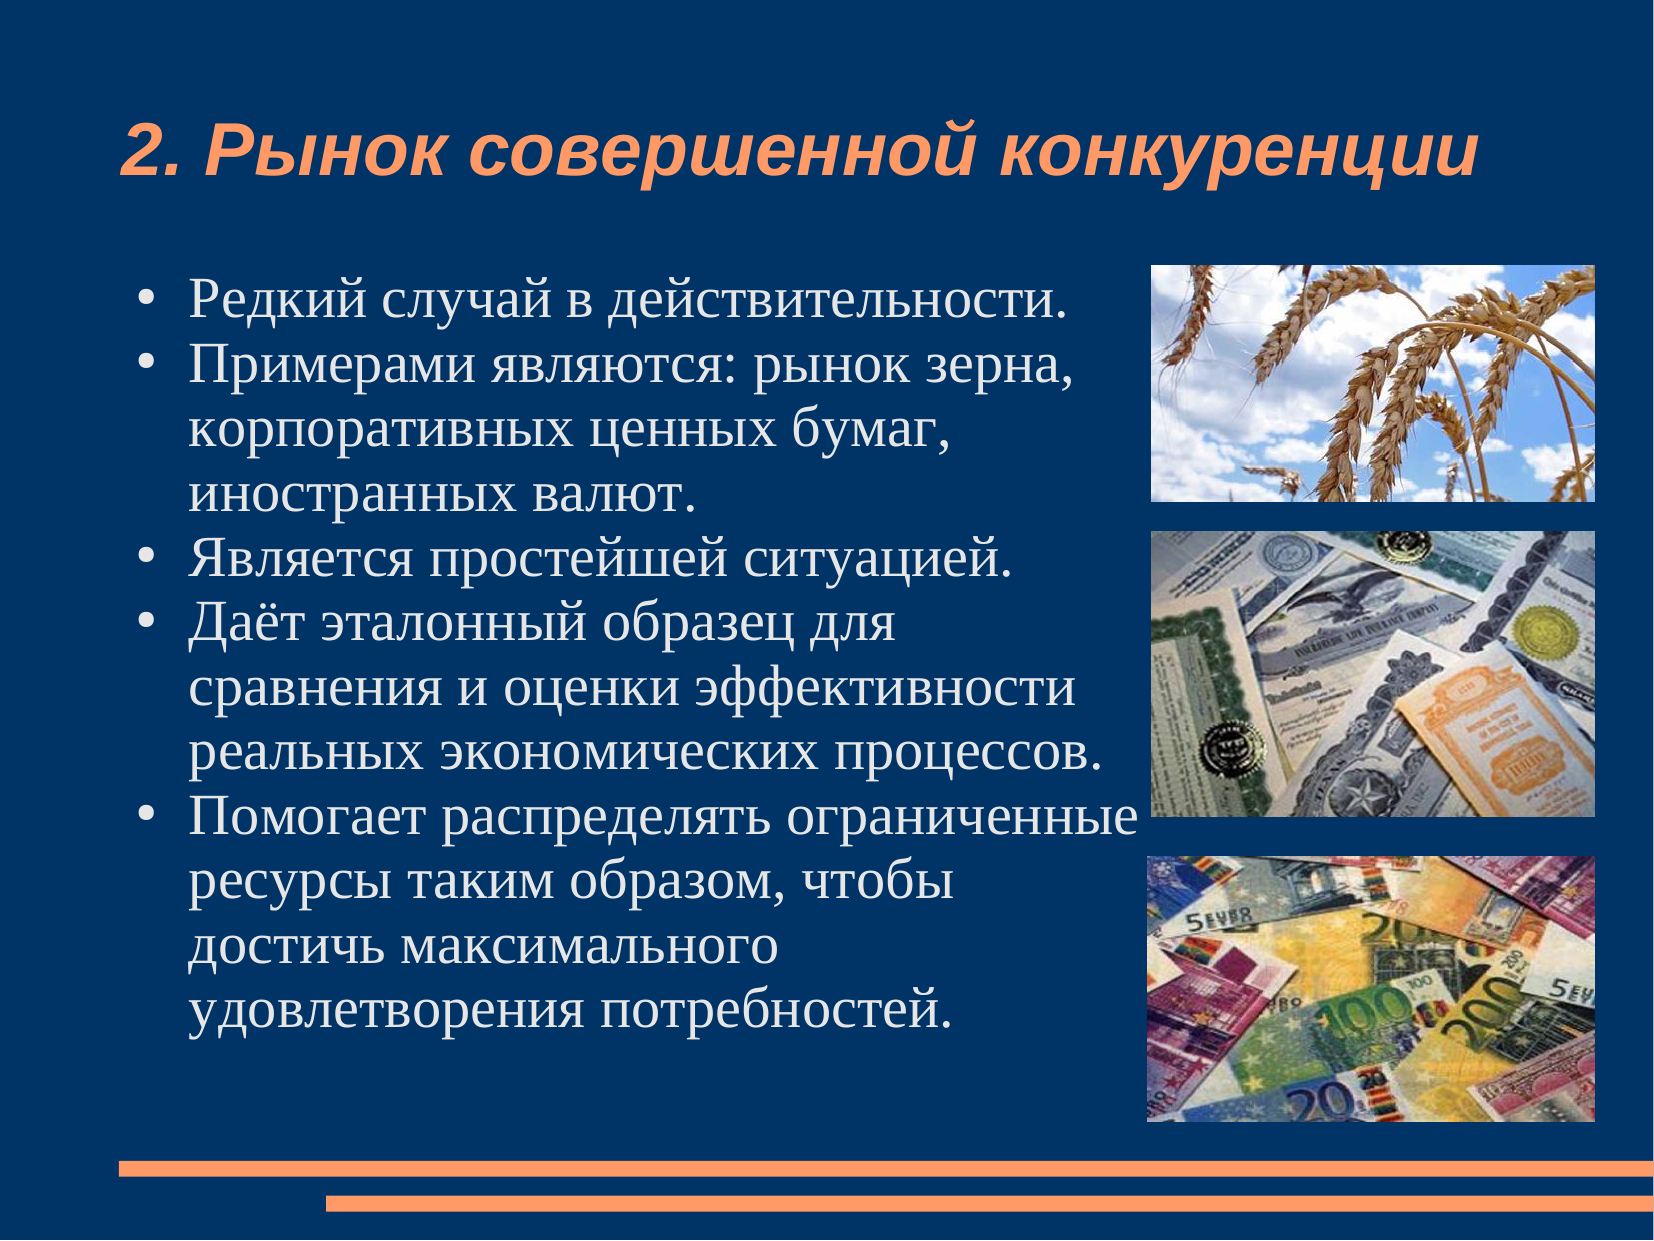

# 2. Рынок совершенной конкуренции
Редкий случай в действительности.
Примерами являются: рынок зерна, корпоративных ценных бумаг, иностранных валют.
Является простейшей ситуацией.
Даёт эталонный образец для сравнения и оценки эффективности реальных экономических процессов.
Помогает распределять ограниченные ресурсы таким образом, чтобы достичь максимального удовлетворения потребностей.